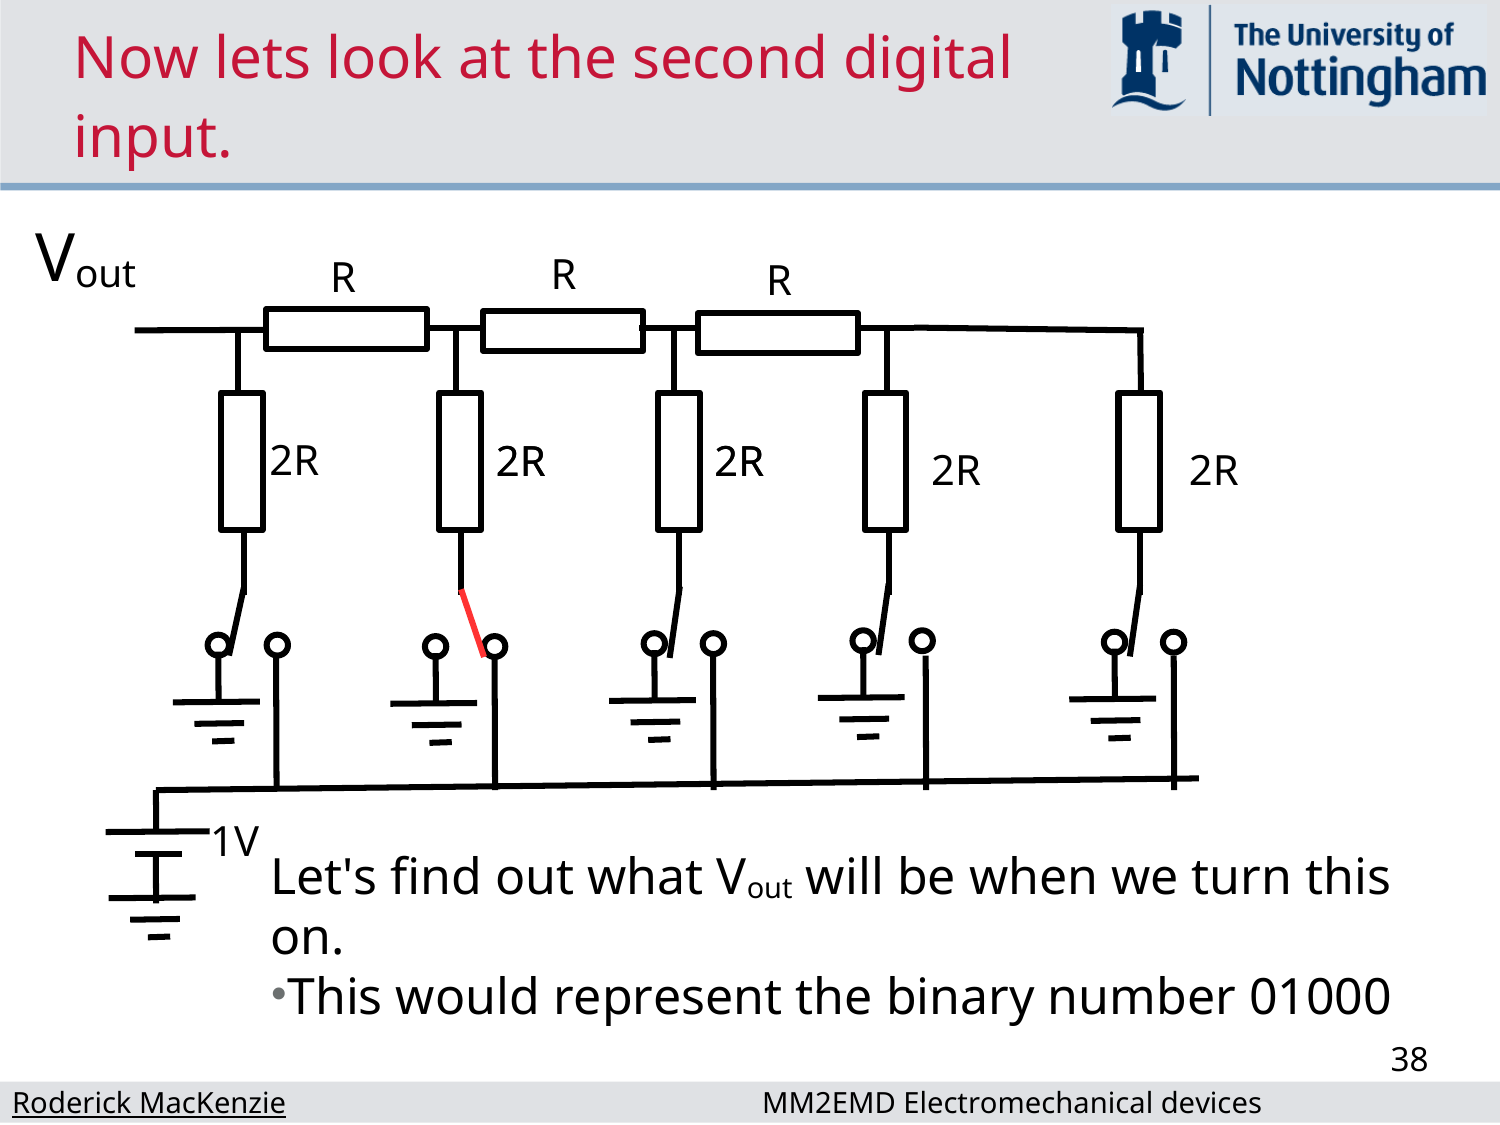

# Now lets look at the second digital input.
Vout
R
R
R
2R
2R
2R
2R
2R
2R
2R
1V
Let's find out what Vout will be when we turn this on.
This would represent the binary number 01000